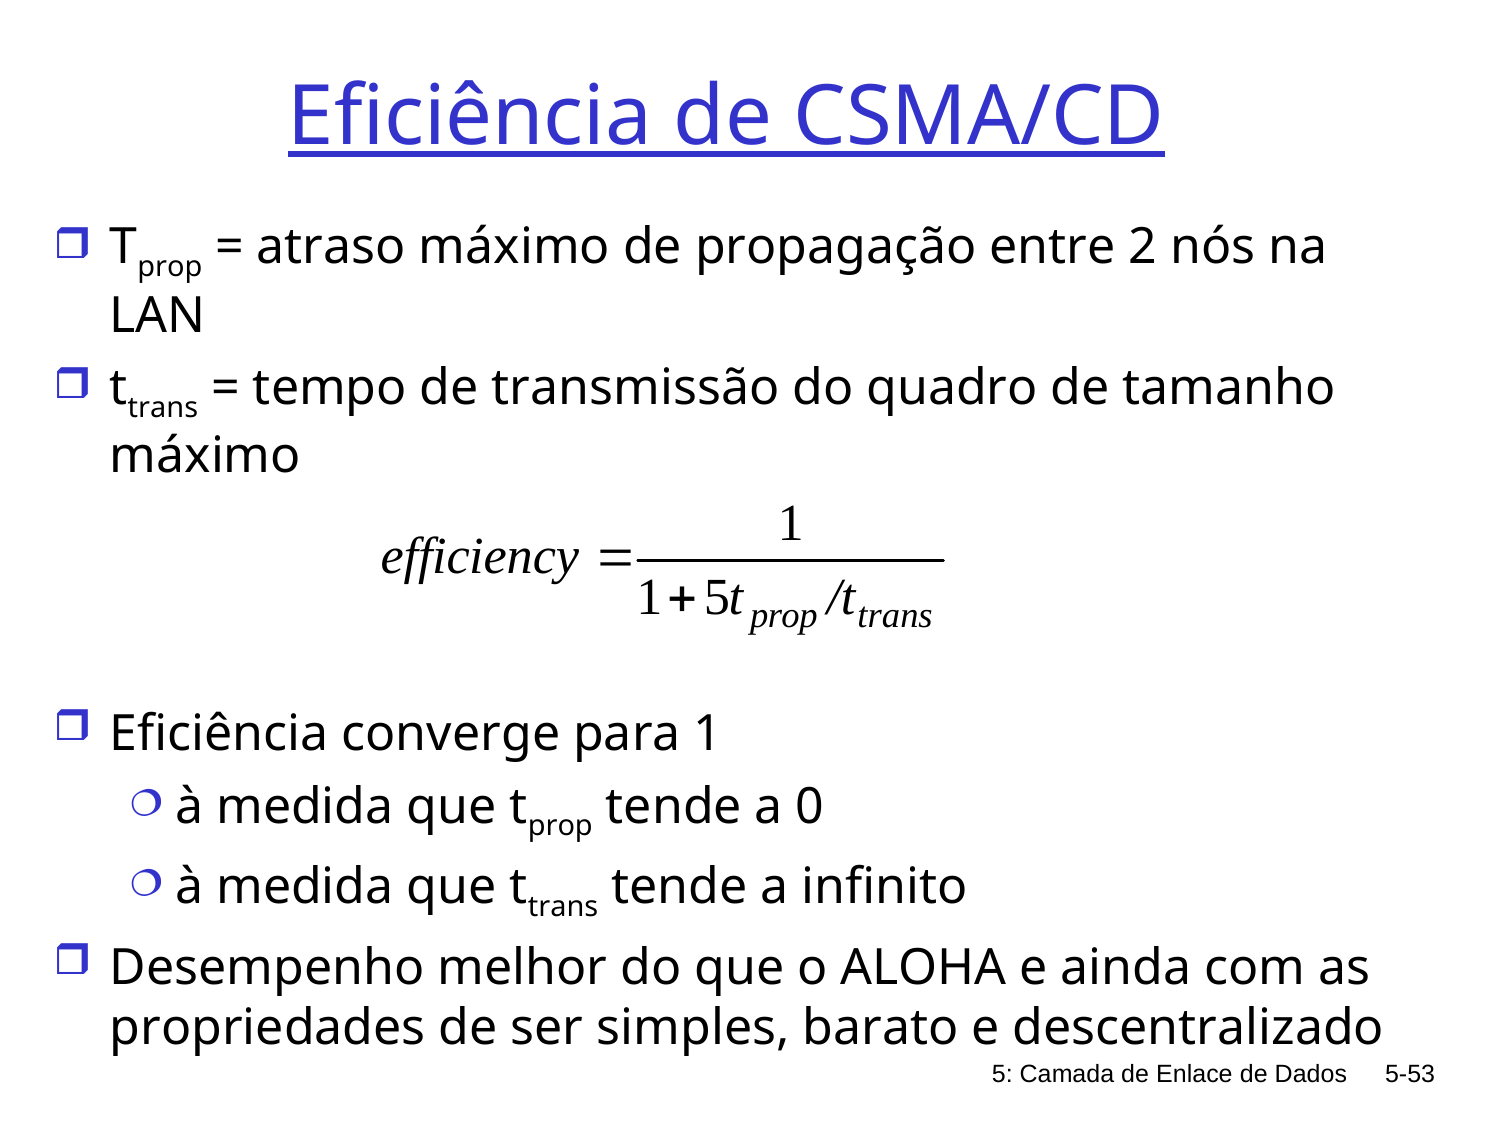

# Eficiência de CSMA/CD
Tprop = atraso máximo de propagação entre 2 nós na LAN
ttrans = tempo de transmissão do quadro de tamanho máximo
Eficiência converge para 1
à medida que tprop tende a 0
à medida que ttrans tende a infinito
Desempenho melhor do que o ALOHA e ainda com as propriedades de ser simples, barato e descentralizado
5: Camada de Enlace de Dados